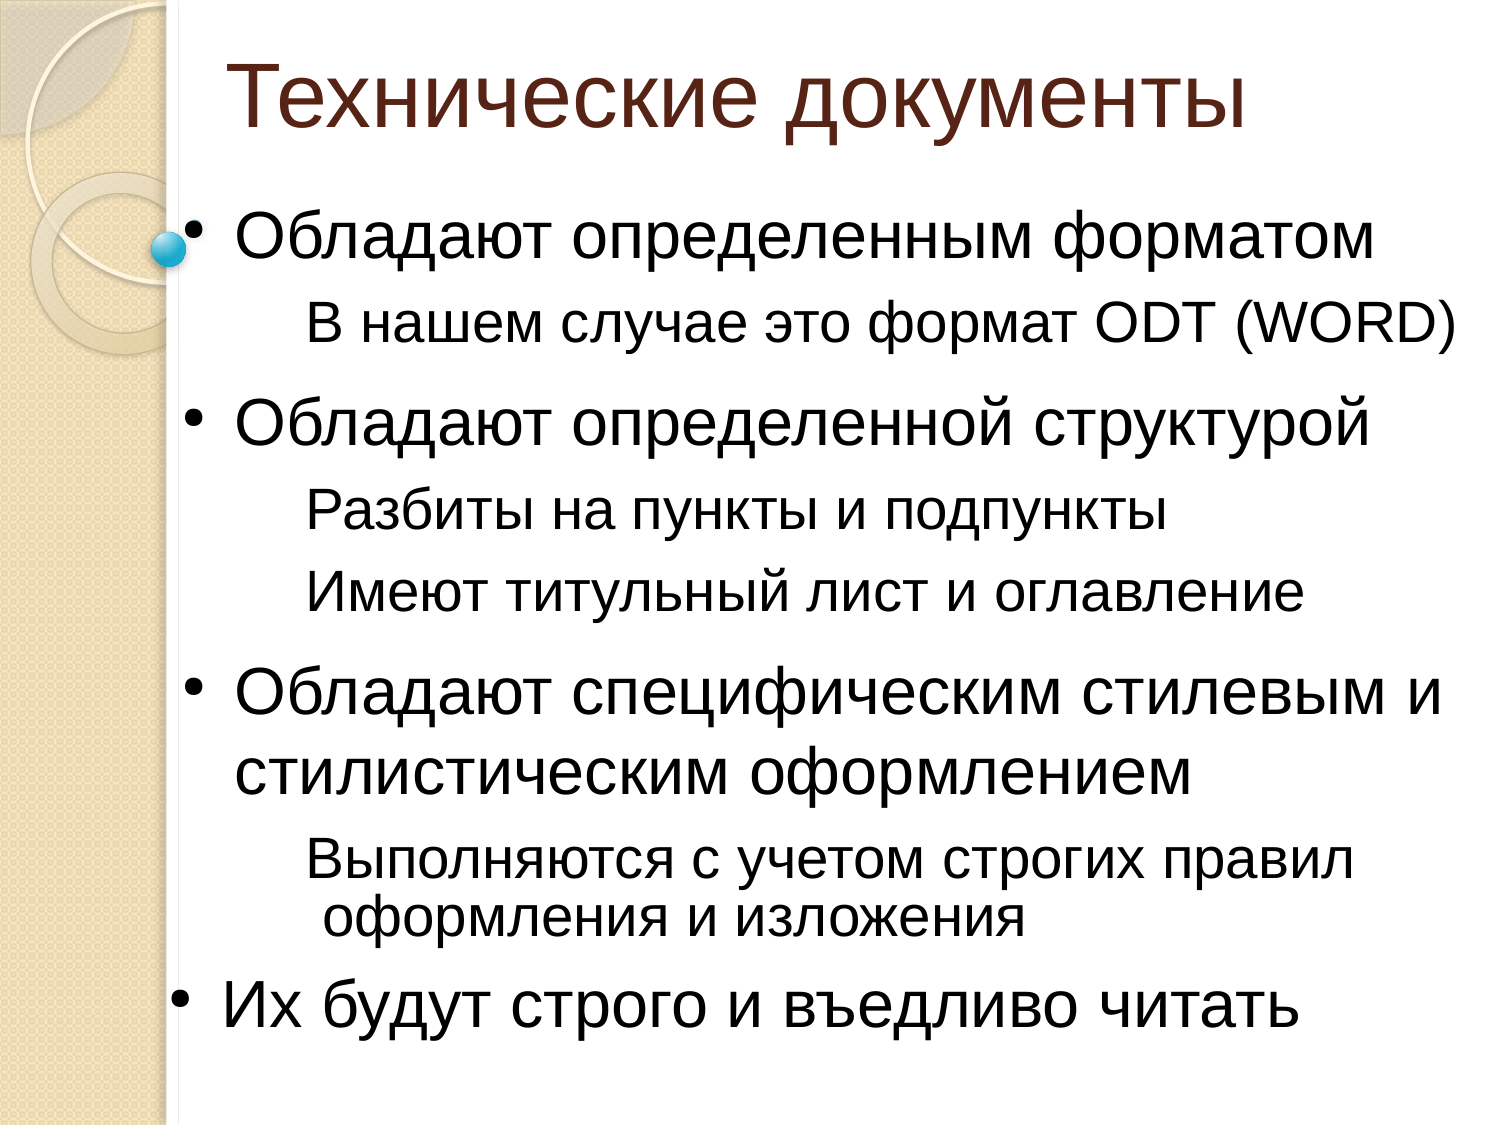

Технические документы
# Обладают определенным форматом
В нашем случае это формат ODT (WORD)
Обладают определенной структурой
Разбиты на пункты и подпункты
Имеют титульный лист и оглавление
Обладают специфическим стилевым и стилистическим оформлением
Выполняются с учетом строгих правил 	 оформления и изложения
Их будут строго и въедливо читать